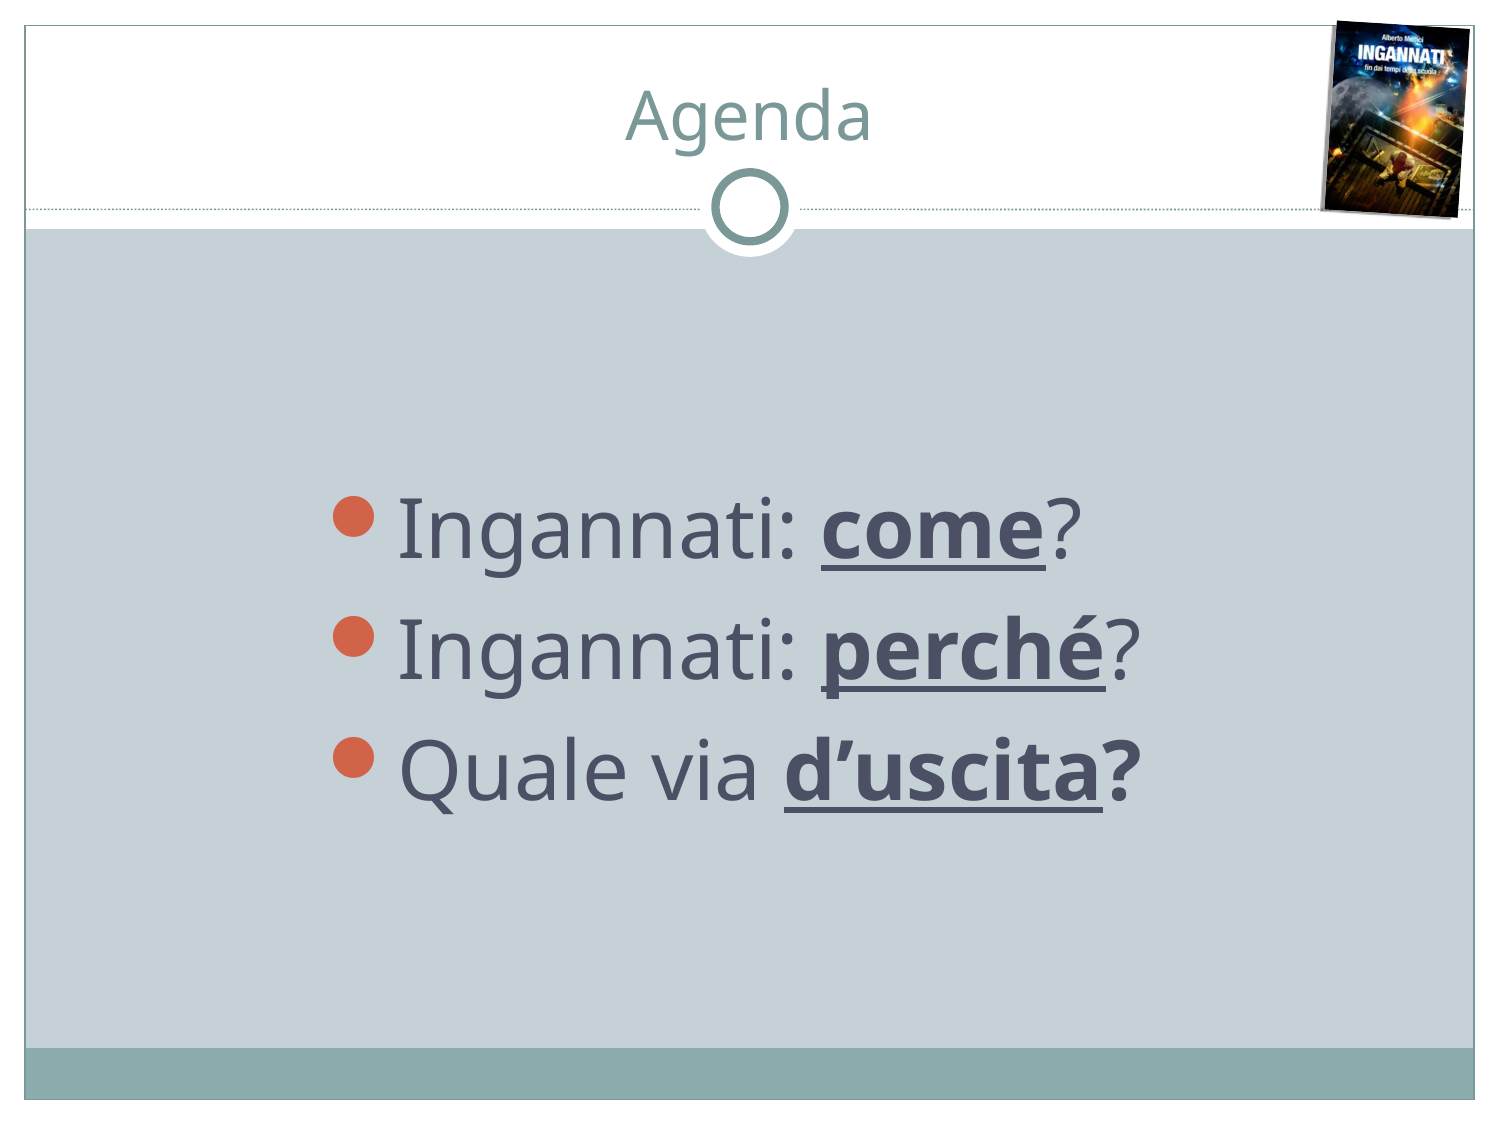

# Agenda
Ingannati: come?
Ingannati: perché?
Quale via d’uscita?